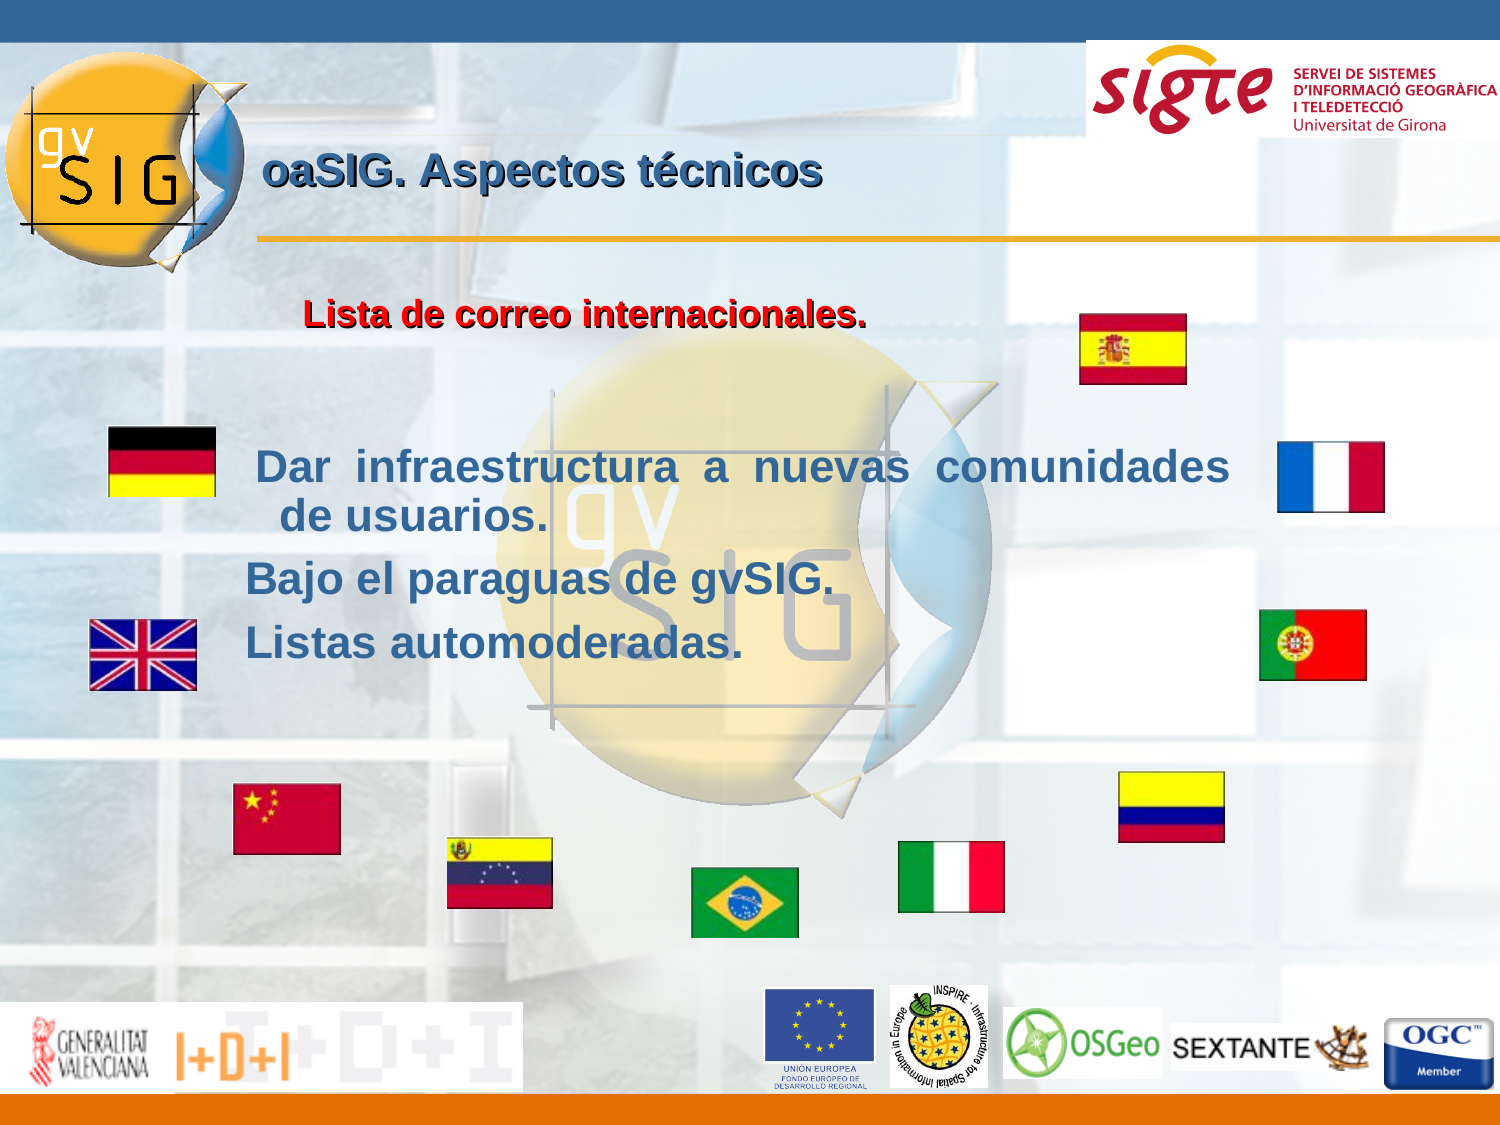

oaSIG. Aspectos técnicos
Lista de correo internacionales.
# Dar infraestructura a nuevas comunidades de usuarios.
 Bajo el paraguas de gvSIG.
 Listas automoderadas.